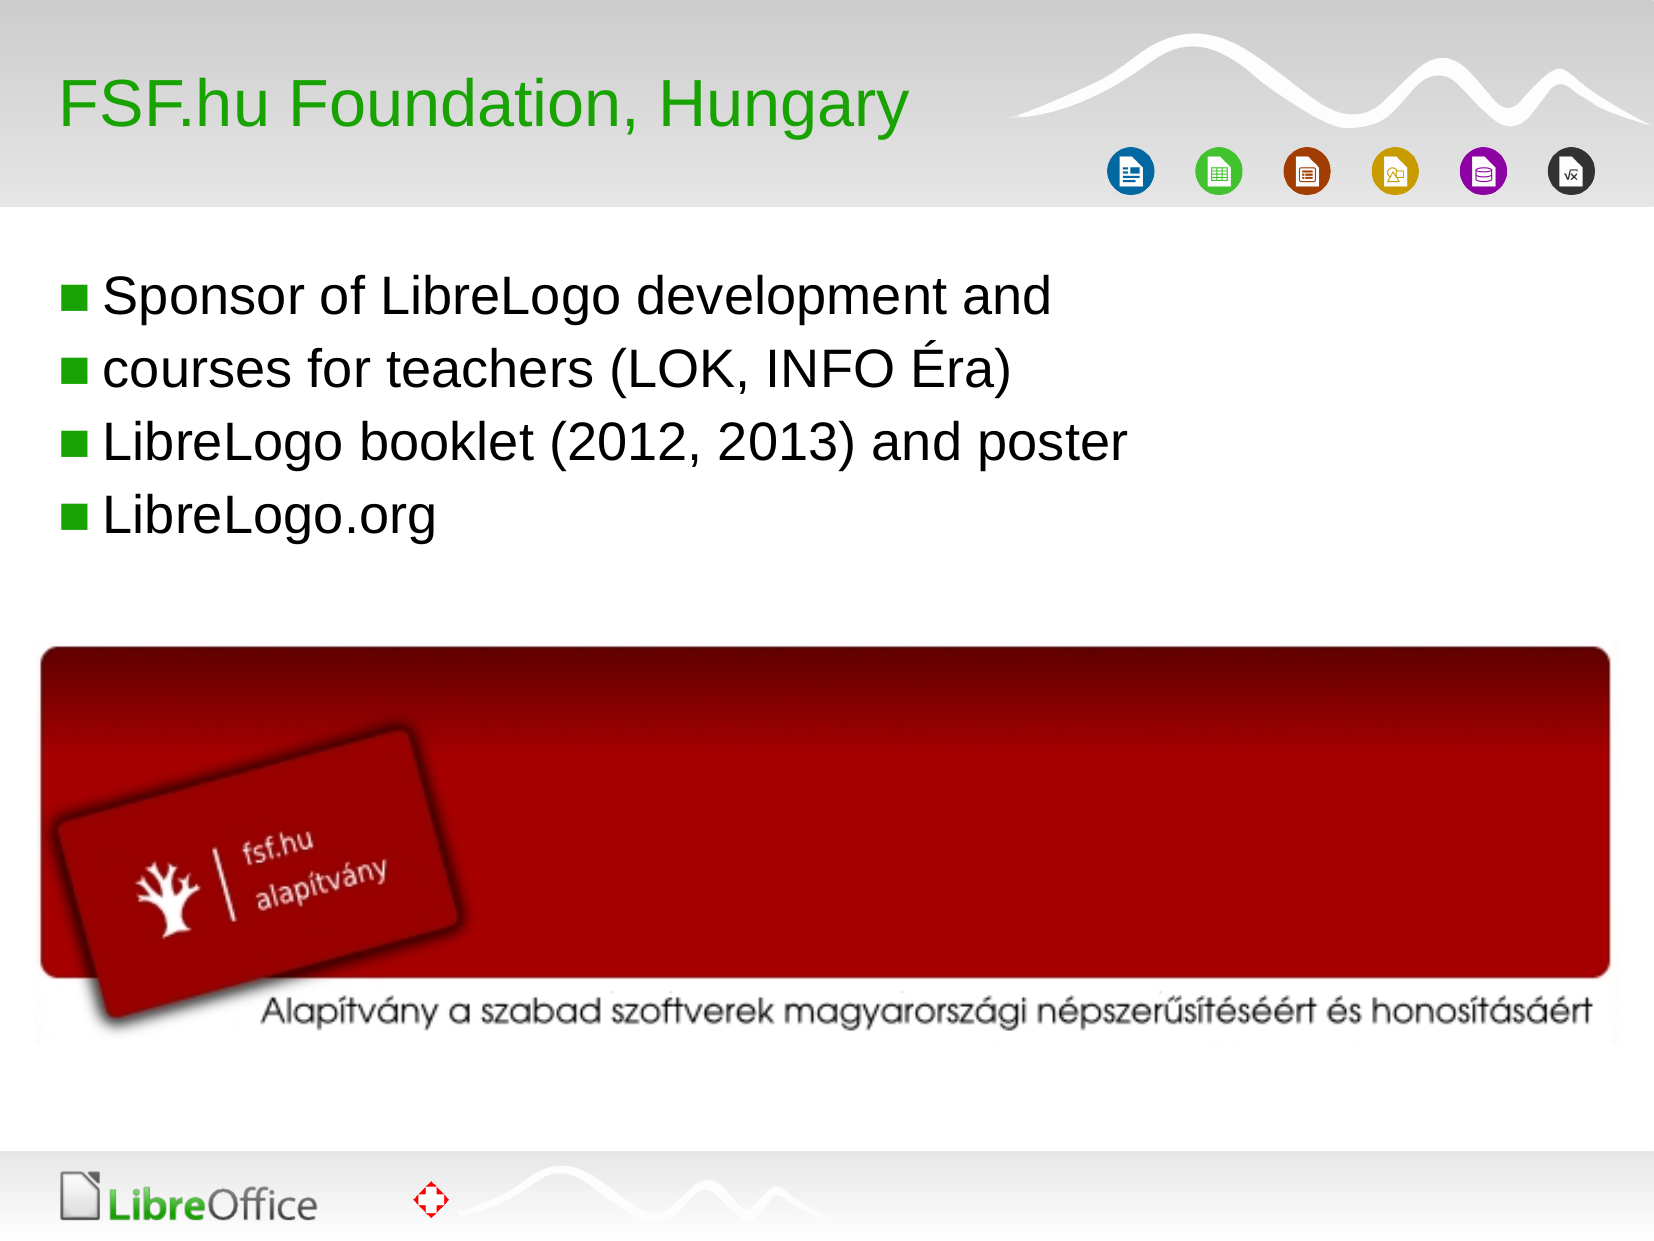

# FSF.hu Foundation, Hungary
Sponsor of LibreLogo development and
courses for teachers (LOK, INFO Éra)
LibreLogo booklet (2012, 2013) and poster
LibreLogo.org